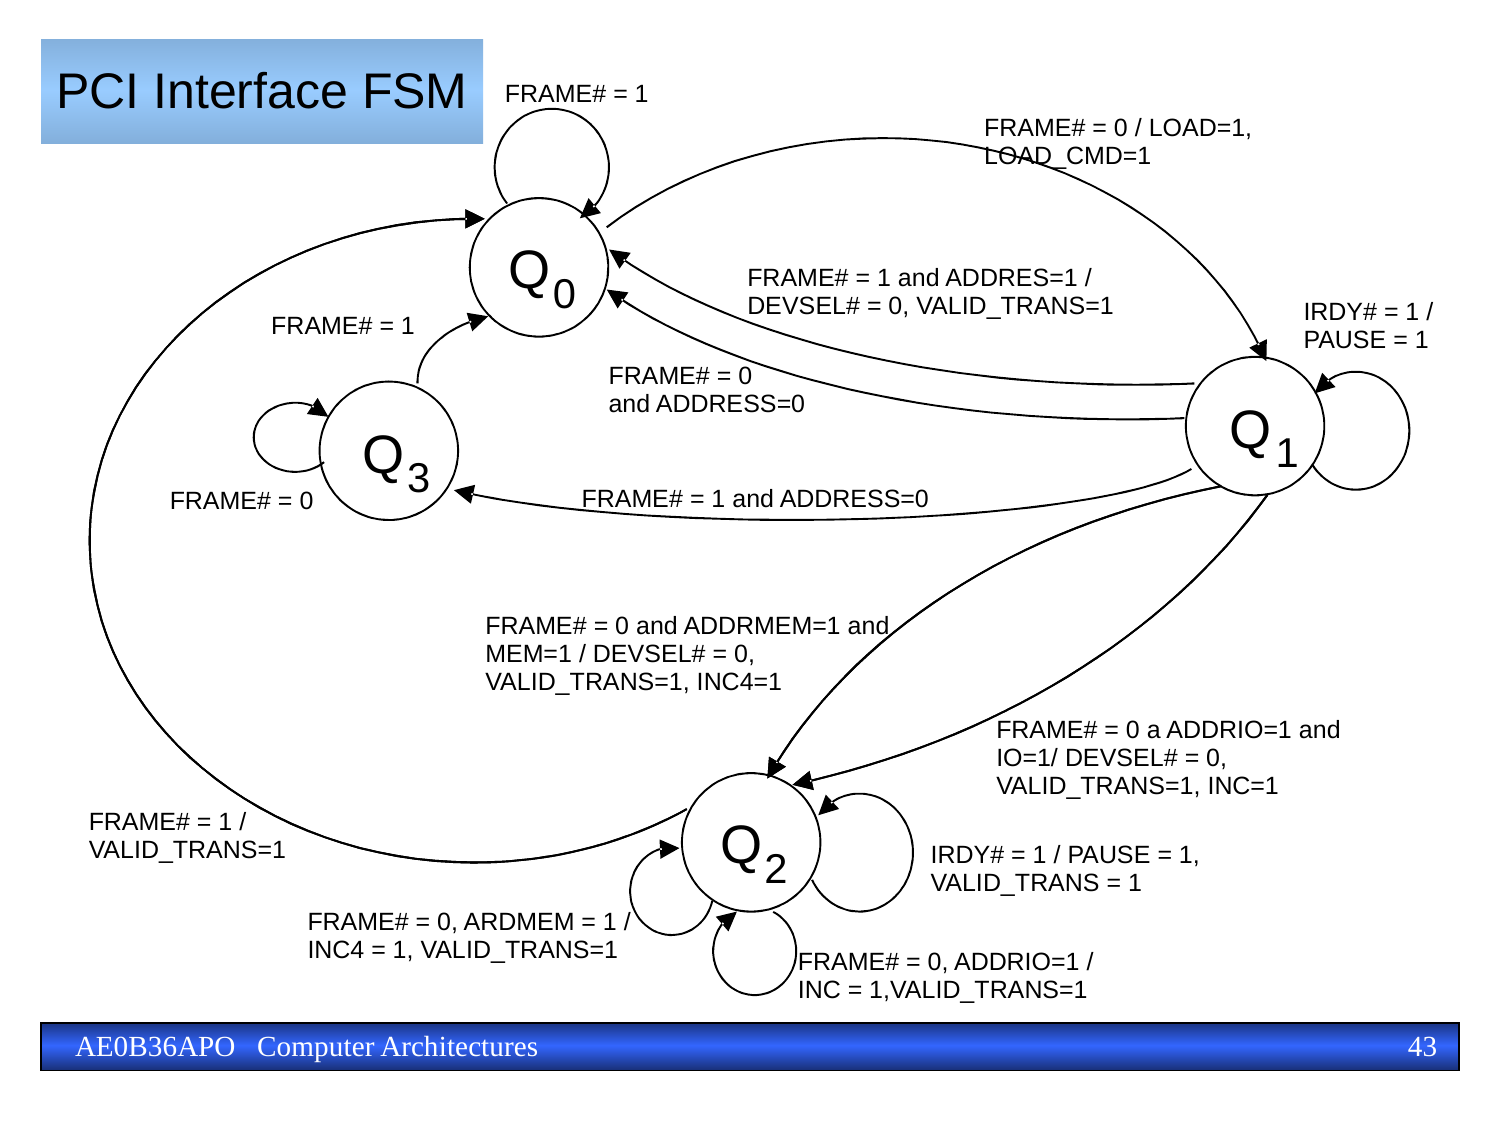

# PCI Interface FSM
FRAME# = 1
FRAME# = 0 / LOAD=1,
LOAD_CMD=1
Q
0
FRAME# = 1 and ADDRES=1 /
DEVSEL# = 0, VALID_TRANS=1
IRDY# = 1 /
PAUSE = 1
FRAME# = 1
FRAME# = 0
and ADDRESS=0
Q
1
Q
3
FRAME# = 1 and ADDRESS=0
FRAME# = 0
FRAME# = 0 and ADDRMEM=1 and
MEM=1 / DEVSEL# = 0,
VALID_TRANS=1, INC4=1
FRAME# = 0 a ADDRIO=1 and
IO=1/ DEVSEL# = 0,
VALID_TRANS=1, INC=1
FRAME# = 1 /
VALID_TRANS=1
Q
IRDY# = 1 / PAUSE = 1,
VALID_TRANS = 1
2
FRAME# = 0, ARDMEM = 1 /
INC4 = 1, VALID_TRANS=1
FRAME# = 0, ADDRIO=1 /
INC = 1,VALID_TRANS=1
AE0B36APO Computer Architectures
43